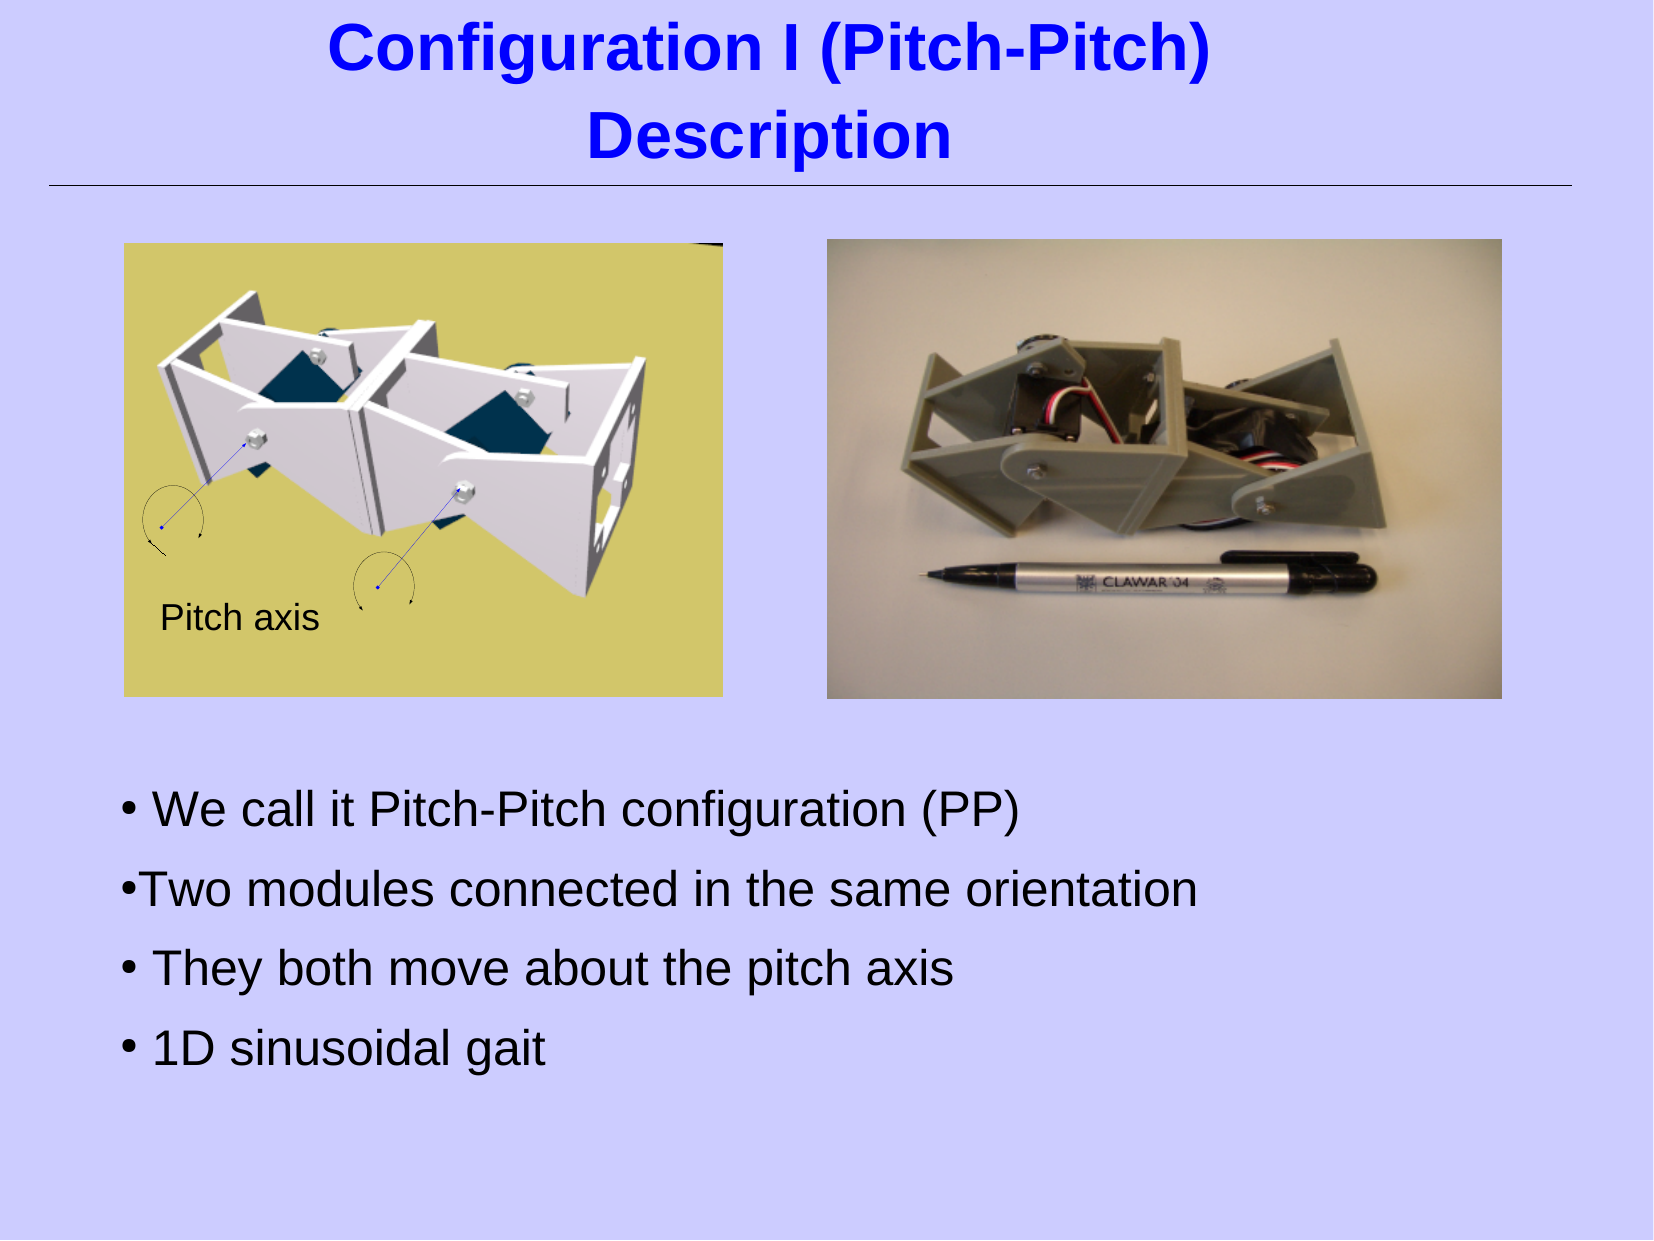

# Configuration I (Pitch-Pitch) Description
Pitch axis
 We call it Pitch-Pitch configuration (PP)
Two modules connected in the same orientation
 They both move about the pitch axis
 1D sinusoidal gait